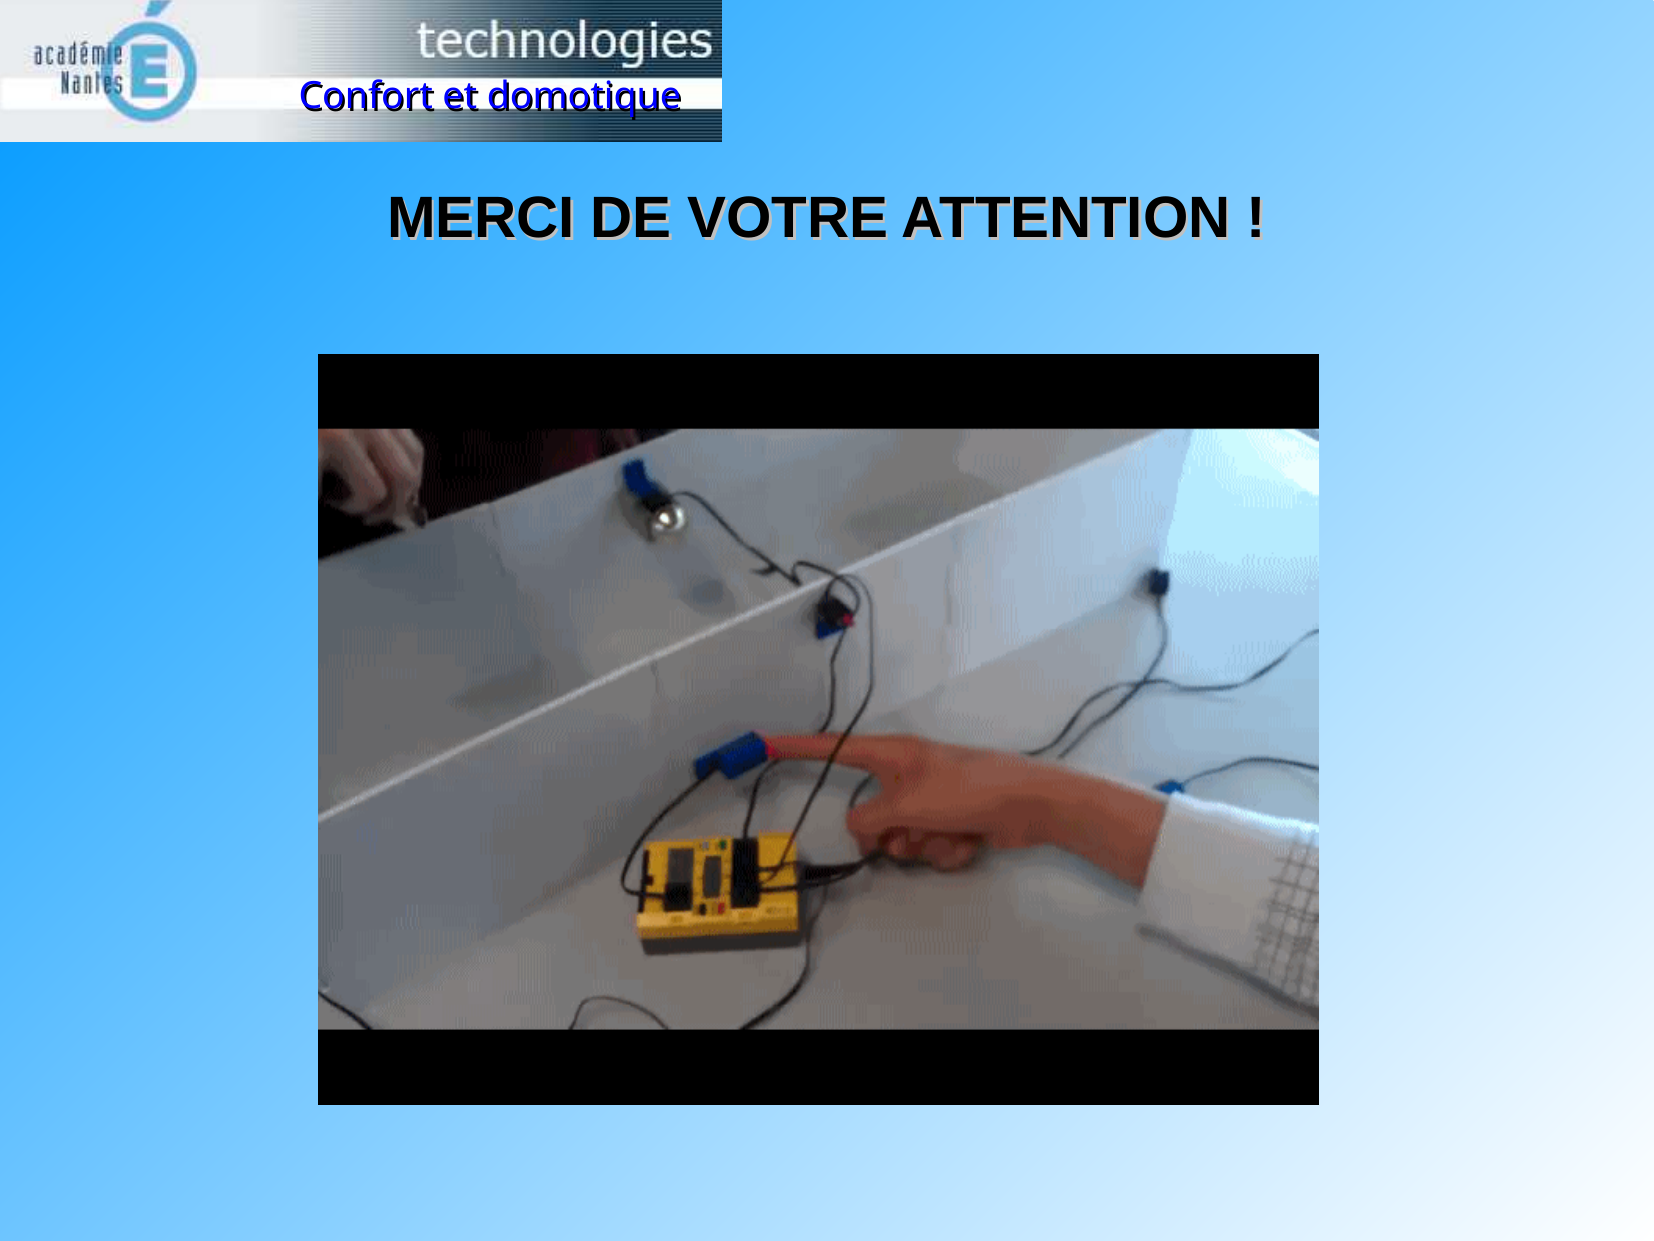

Confort et domotique
MERCI DE VOTRE ATTENTION !